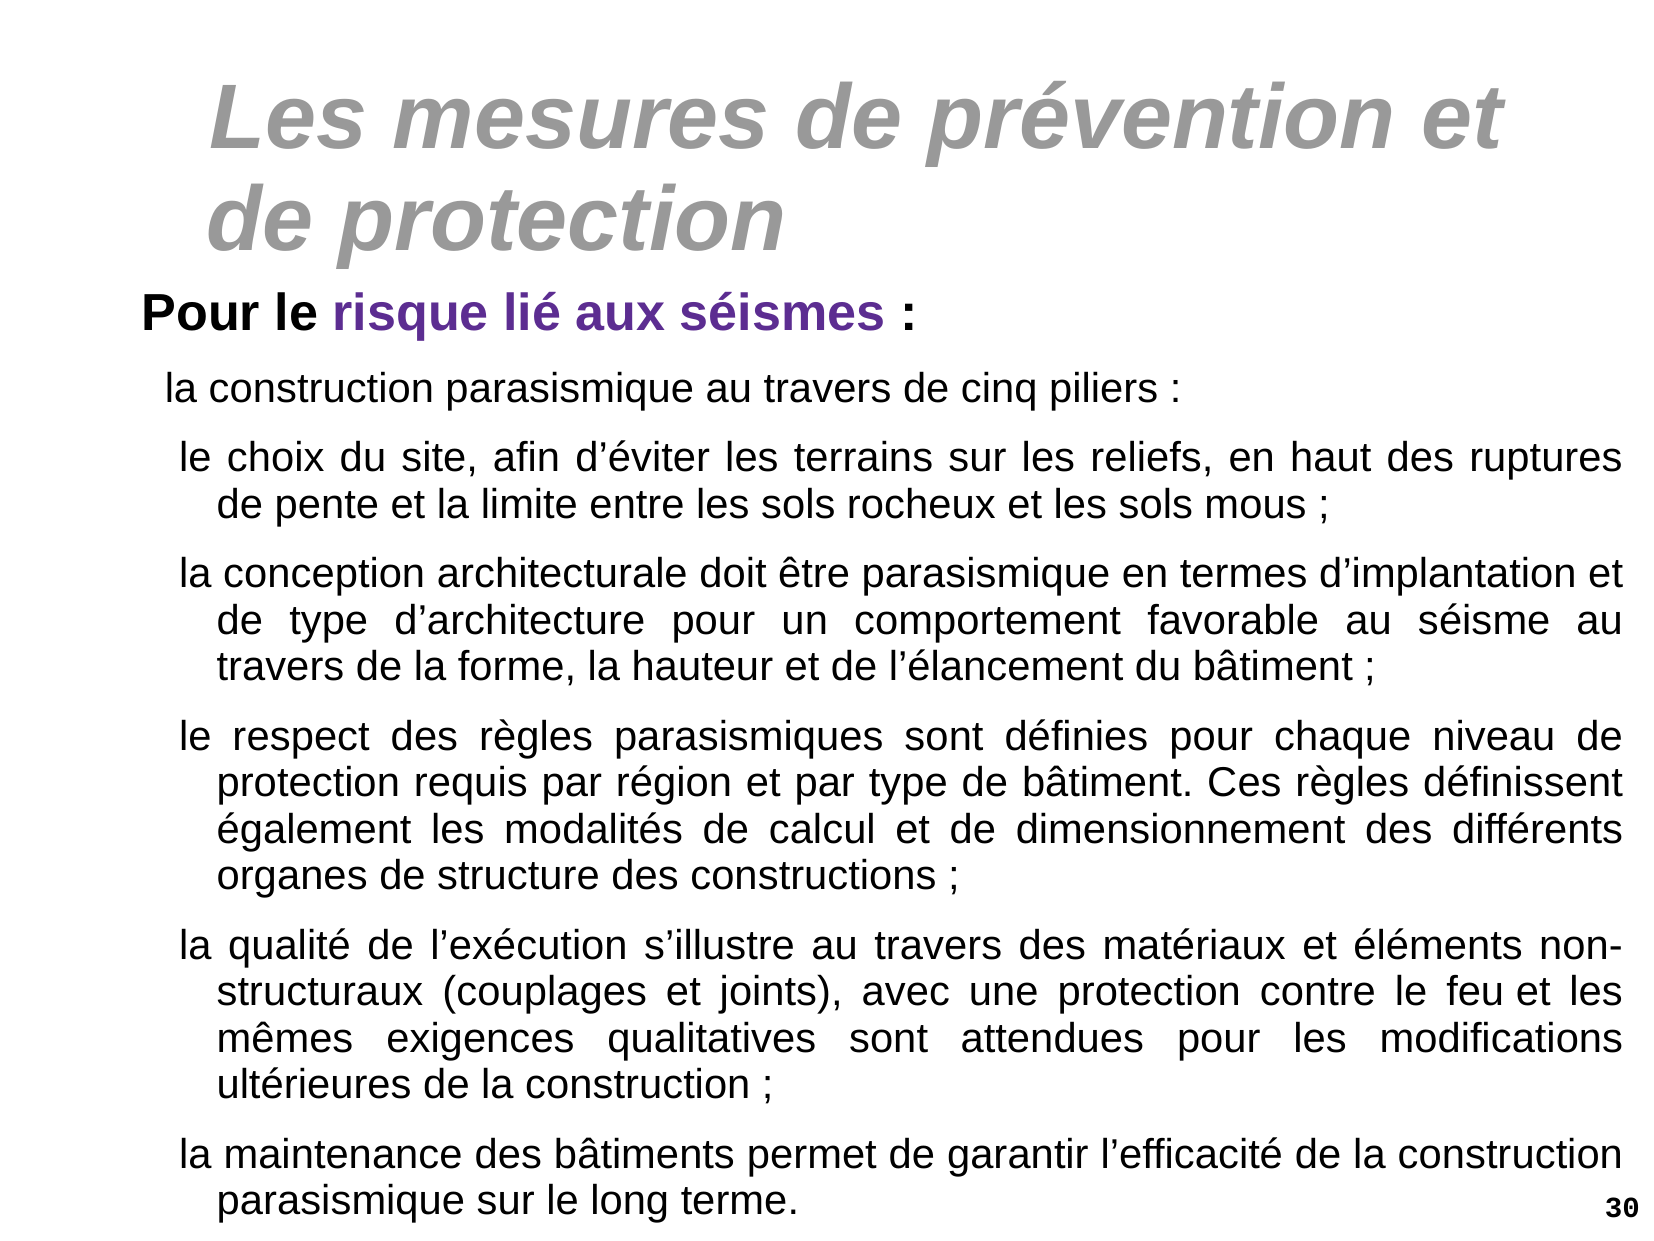

# Les mesures de prévention et de protection
Pour le risque lié aux séismes :
  la construction parasismique au travers de cinq piliers :
le choix du site, afin d’éviter les terrains sur les reliefs, en haut des ruptures de pente et la limite entre les sols rocheux et les sols mous ;
la conception architecturale doit être parasismique en termes d’implantation et de type d’architecture pour un comportement favorable au séisme au travers de la forme, la hauteur et de l’élancement du bâtiment ;
le respect des règles parasismiques sont définies pour chaque niveau de protection requis par région et par type de bâtiment. Ces règles définissent également les modalités de calcul et de dimensionnement des différents organes de structure des constructions ;
la qualité de l’exécution s’illustre au travers des matériaux et éléments non-structuraux (couplages et joints), avec une protection contre le feu et les mêmes exigences qualitatives sont attendues pour les modifications ultérieures de la construction ;
la maintenance des bâtiments permet de garantir l’efficacité de la construction parasismique sur le long terme.